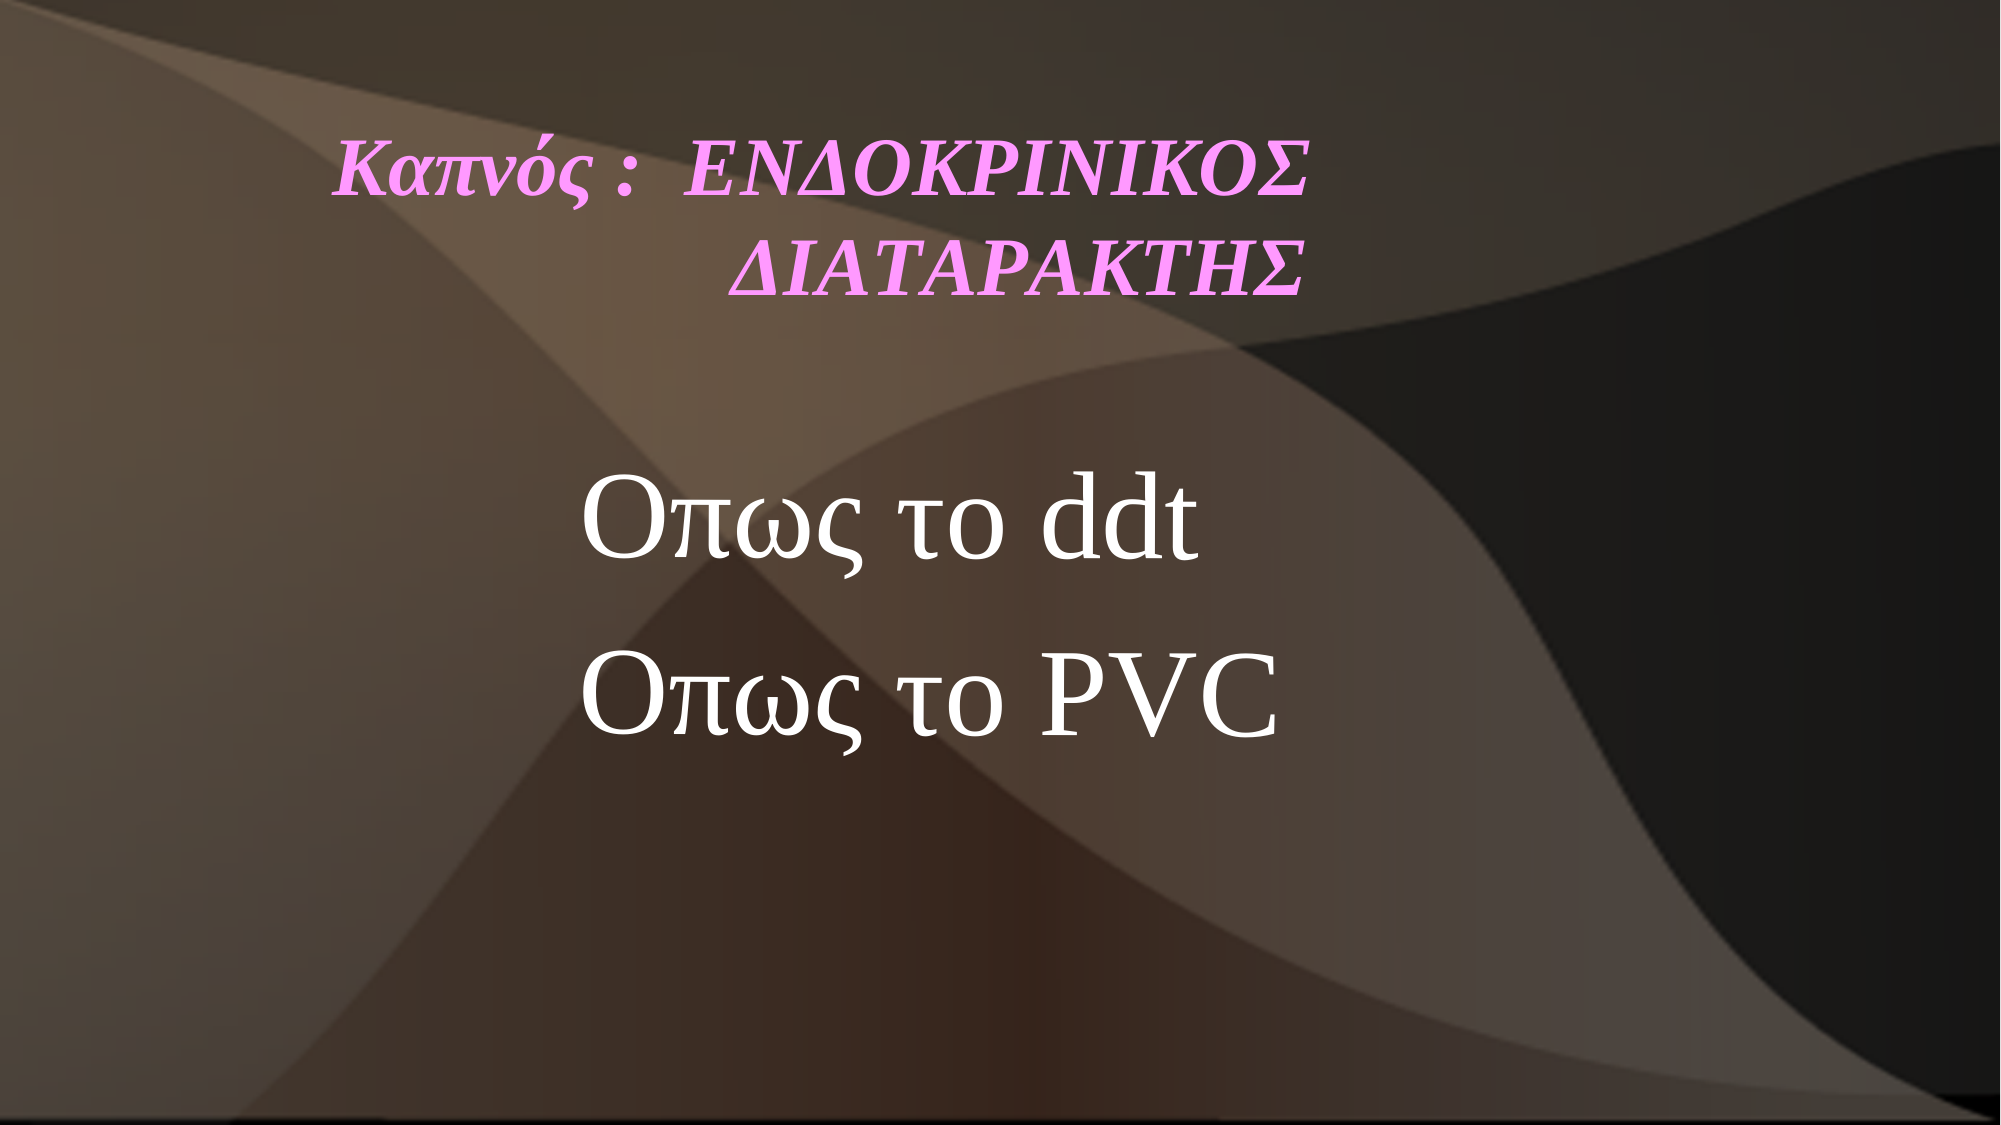

# Καπνός : ΕΝΔΟΚΡΙΝΙΚΟΣ ΔΙΑΤΑΡΑΚΤΗΣ
Οπως το ddt
Οπως το PVC